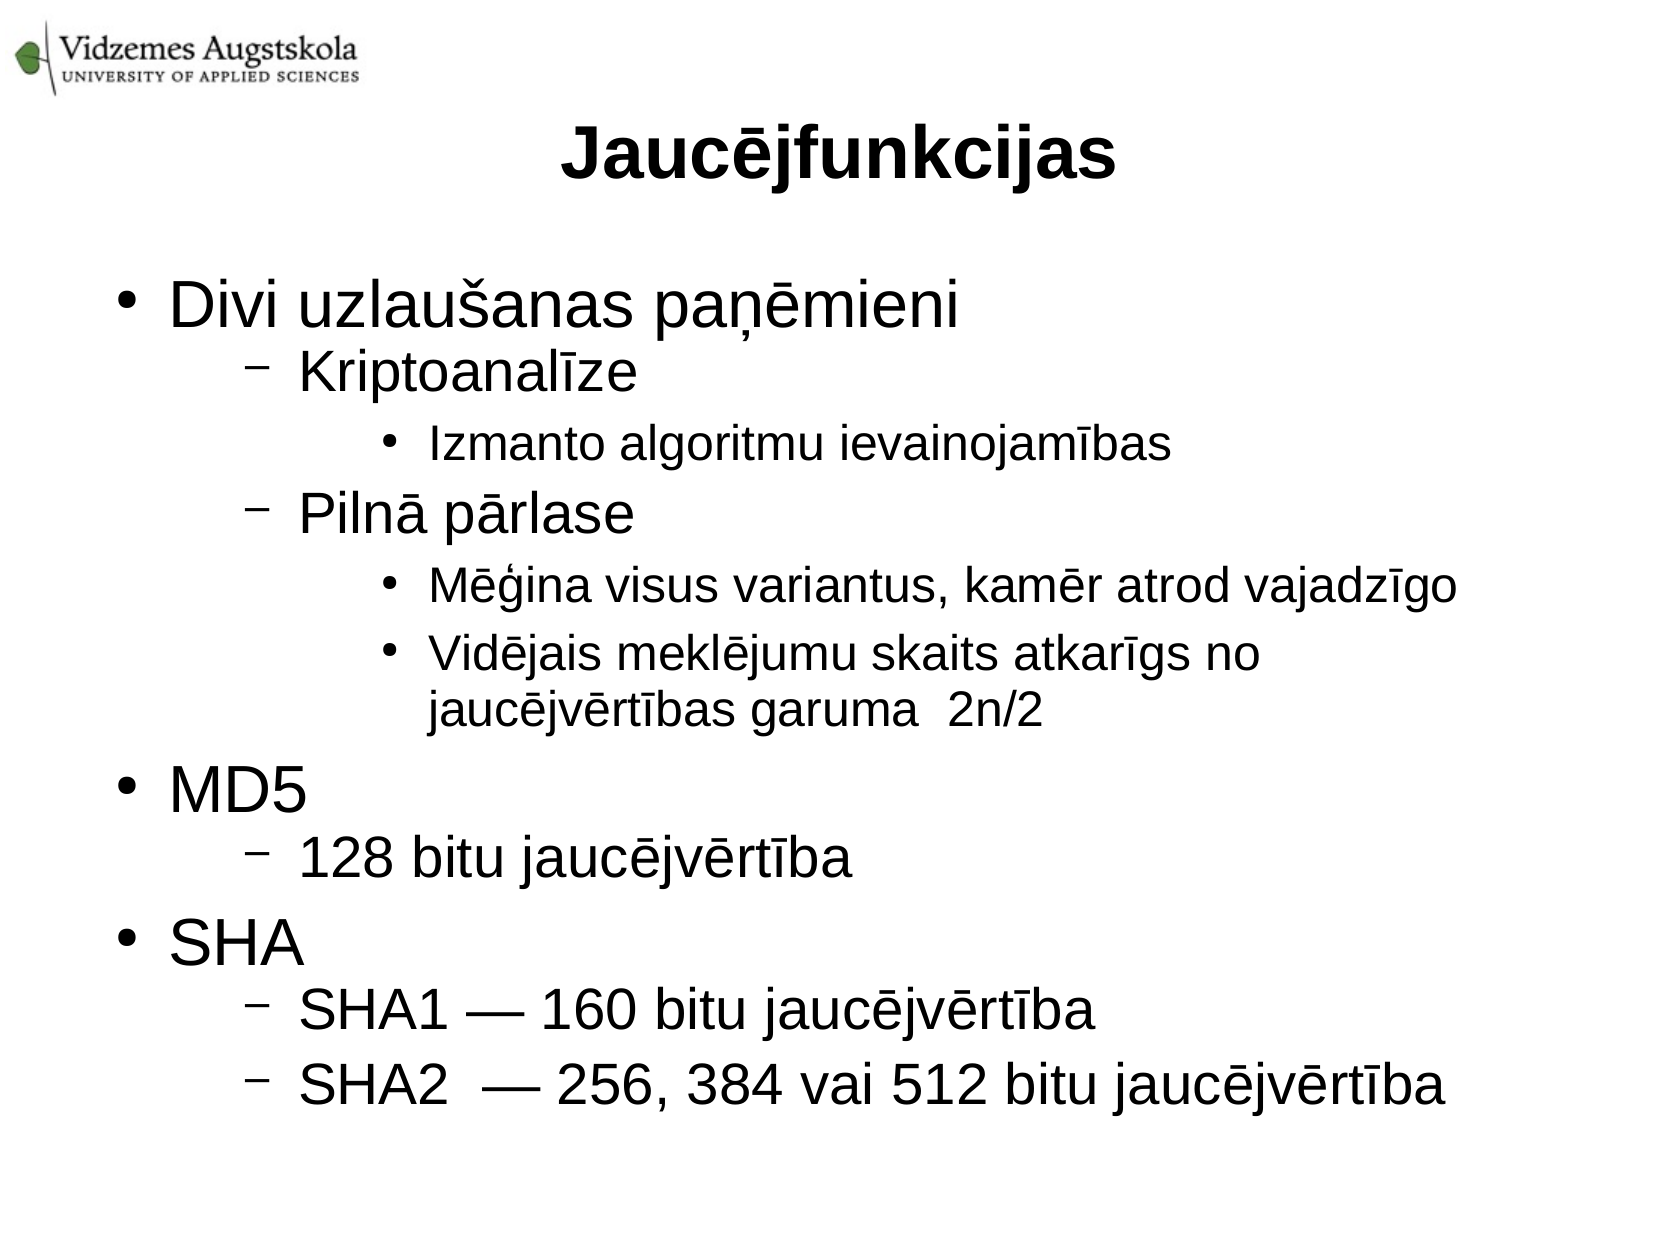

# Jaucējfunkcijas
Divi uzlaušanas paņēmieni
Kriptoanalīze
Izmanto algoritmu ievainojamības
Pilnā pārlase
Mēģina visus variantus, kamēr atrod vajadzīgo
Vidējais meklējumu skaits atkarīgs no jaucējvērtības garuma 2n/2
MD5
128 bitu jaucējvērtība
SHA
SHA1 — 160 bitu jaucējvērtība
SHA2 — 256, 384 vai 512 bitu jaucējvērtība